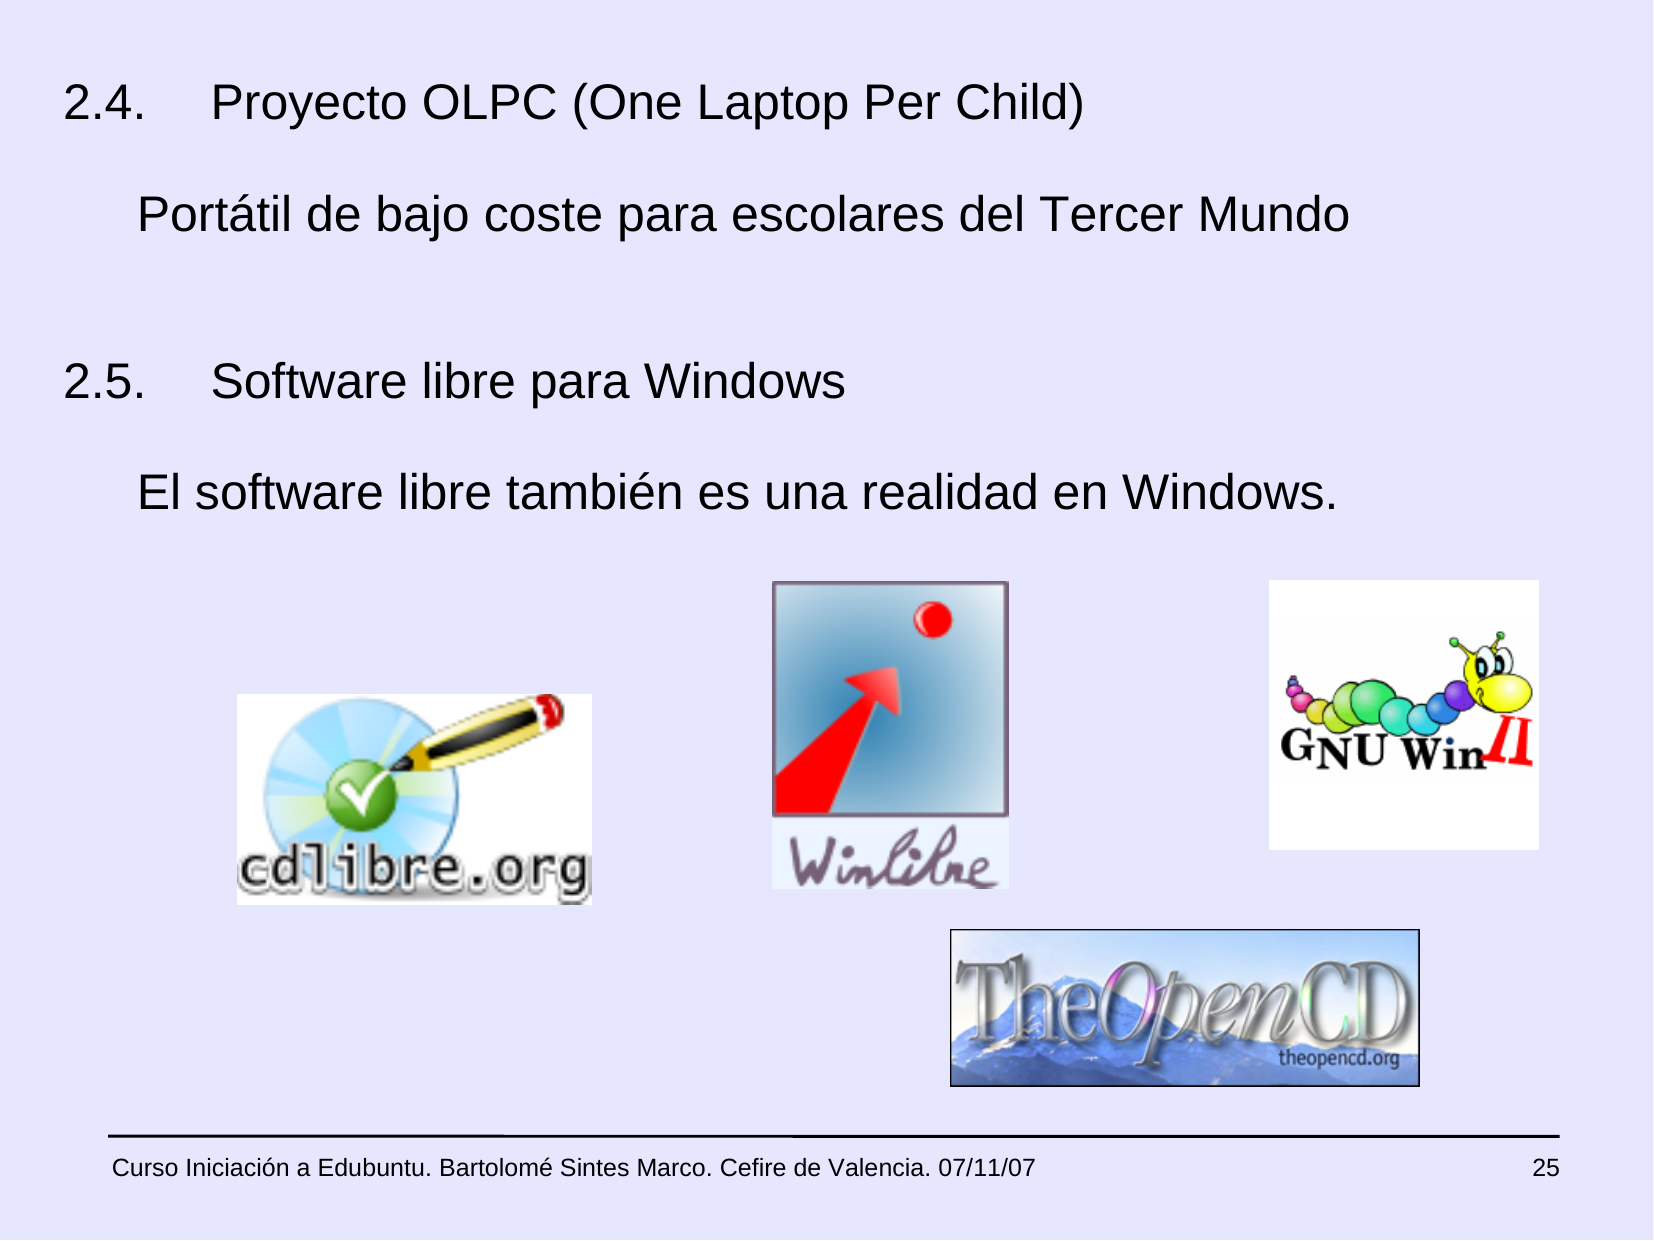

2.4.	Proyecto OLPC (One Laptop Per Child)
	Portátil de bajo coste para escolares del Tercer Mundo
2.5.	Software libre para Windows
	El software libre también es una realidad en Windows.